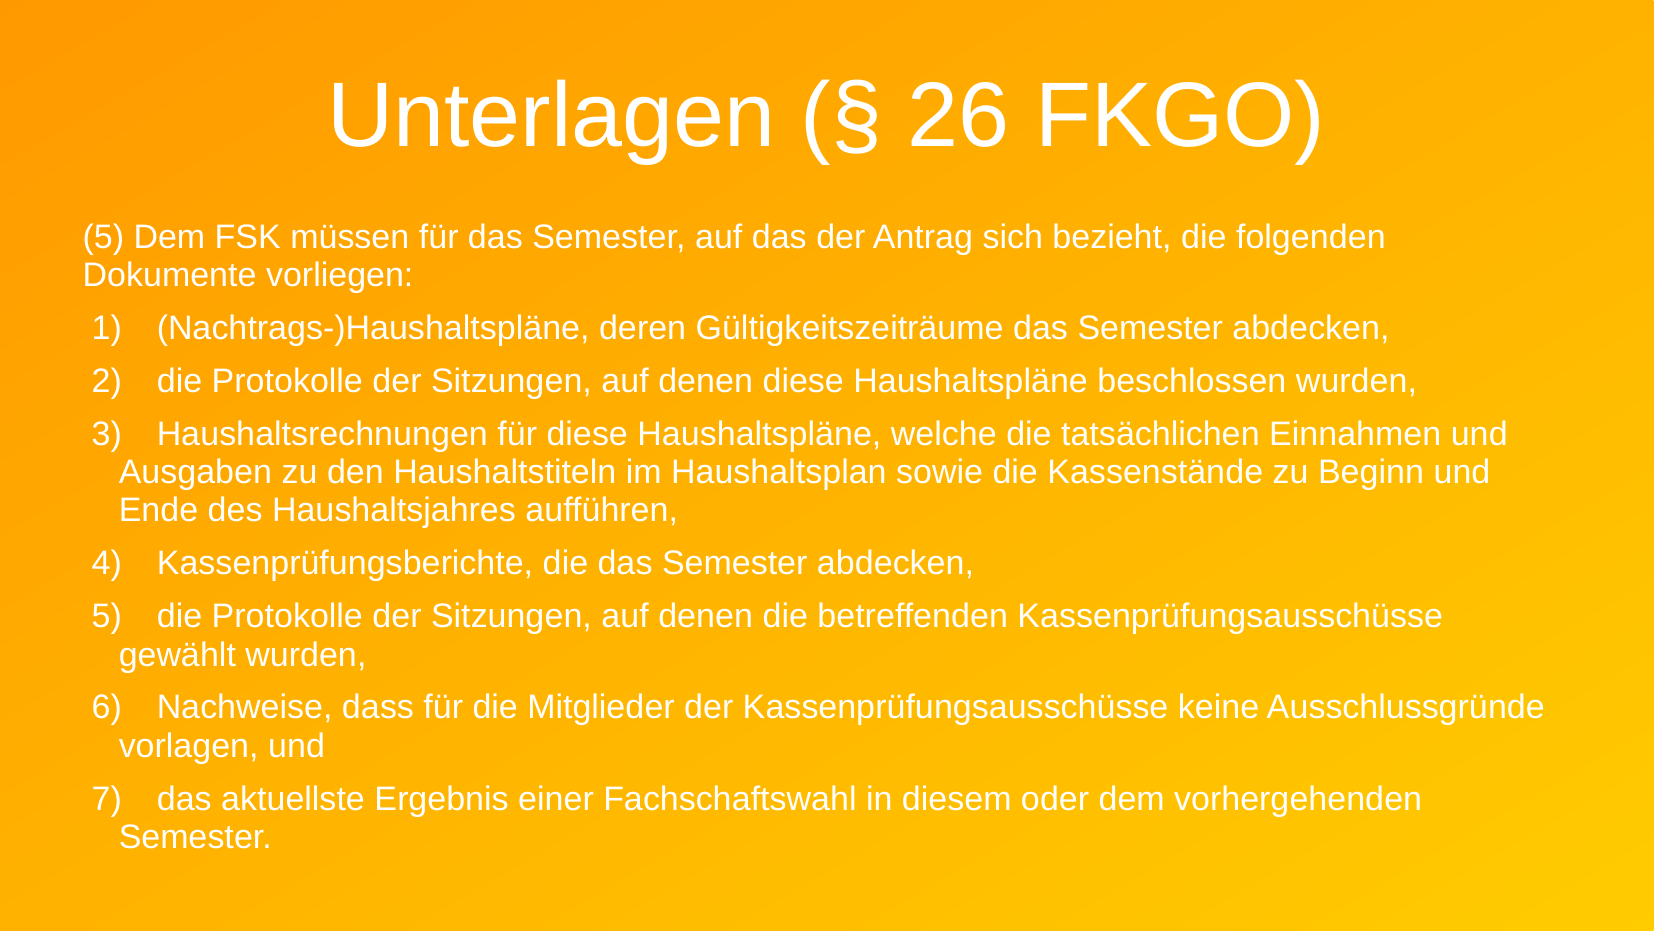

# Unterlagen (§ 26 FKGO)
(5) Dem FSK müssen für das Semester, auf das der Antrag sich bezieht, die folgenden Dokumente vorliegen:
 (Nachtrags-)Haushaltspläne, deren Gültigkeitszeiträume das Semester abdecken,
 die Protokolle der Sitzungen, auf denen diese Haushaltspläne beschlossen wurden,
 Haushaltsrechnungen für diese Haushaltspläne, welche die tatsächlichen Einnahmen und Ausgaben zu den Haushaltstiteln im Haushaltsplan sowie die Kassenstände zu Beginn und Ende des Haushaltsjahres aufführen,
 Kassenprüfungsberichte, die das Semester abdecken,
 die Protokolle der Sitzungen, auf denen die betreffenden Kassenprüfungsausschüsse gewählt wurden,
 Nachweise, dass für die Mitglieder der Kassenprüfungsausschüsse keine Ausschlussgründe vorlagen, und
 das aktuellste Ergebnis einer Fachschaftswahl in diesem oder dem vorhergehenden Semester.